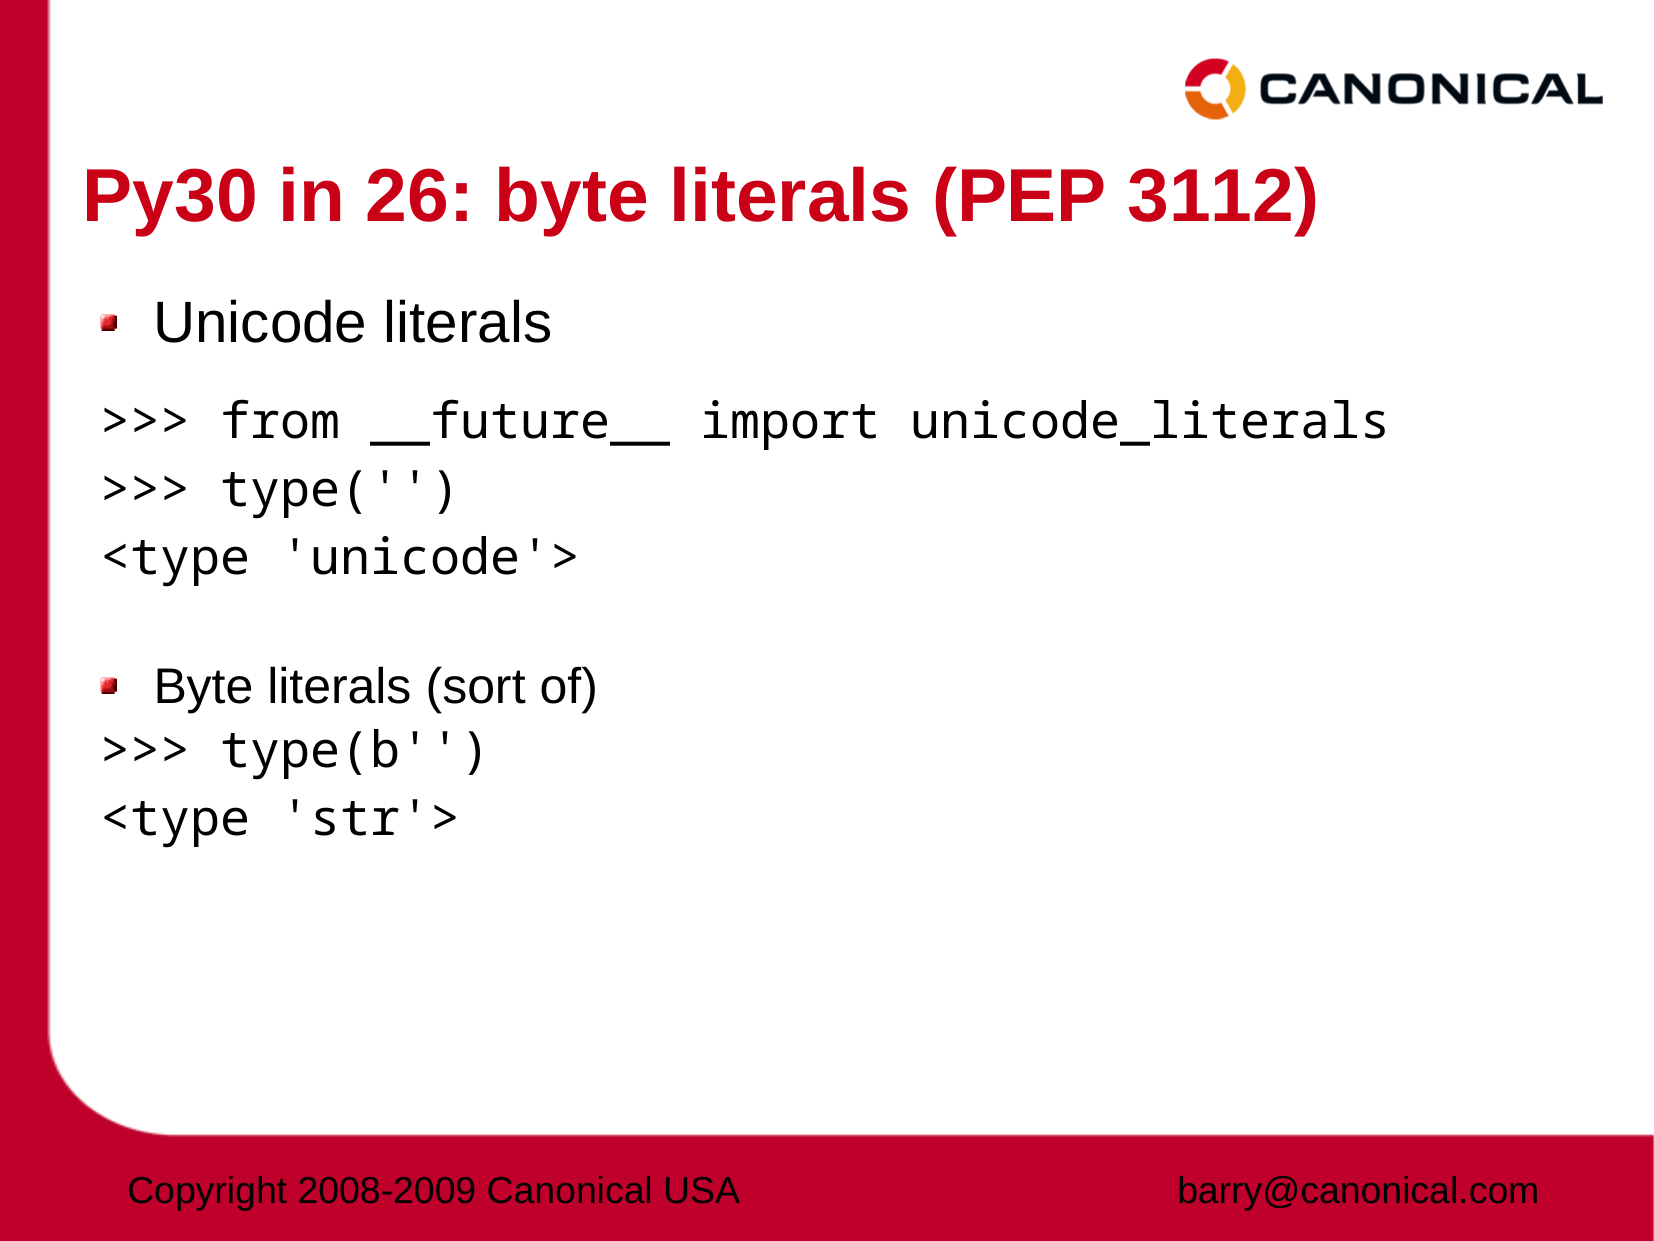

# Py30 in 26: byte literals (PEP 3112)
Unicode literals
>>> from __future__ import unicode_literals
>>> type('')
<type 'unicode'>
Byte literals (sort of)
>>> type(b'')
<type 'str'>